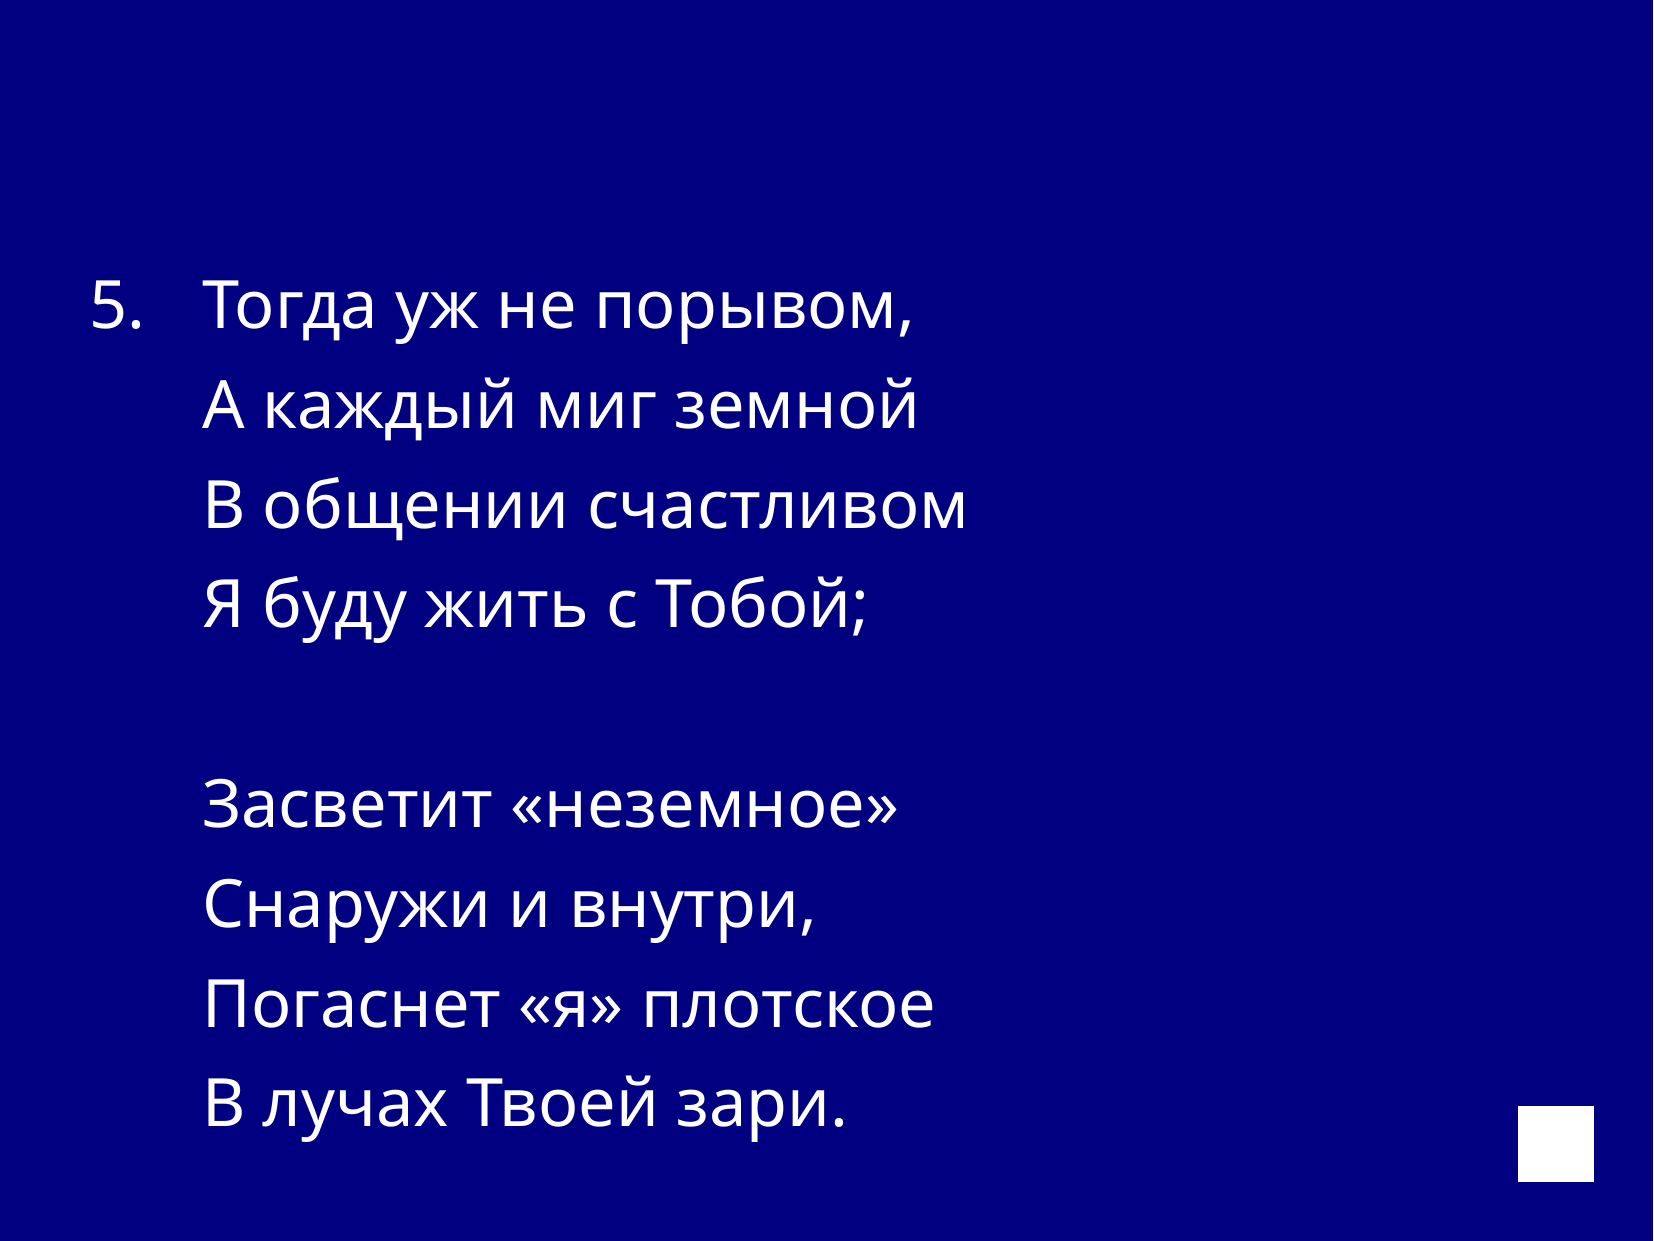

5.	Тогда уж не порывом,
	А каждый миг земной
	В общении счастливом
	Я буду жить с Тобой;
	Засветит «неземное»
	Снаружи и внутри,
	Погаснет «я» плотское
	В лучах Твоей зари.